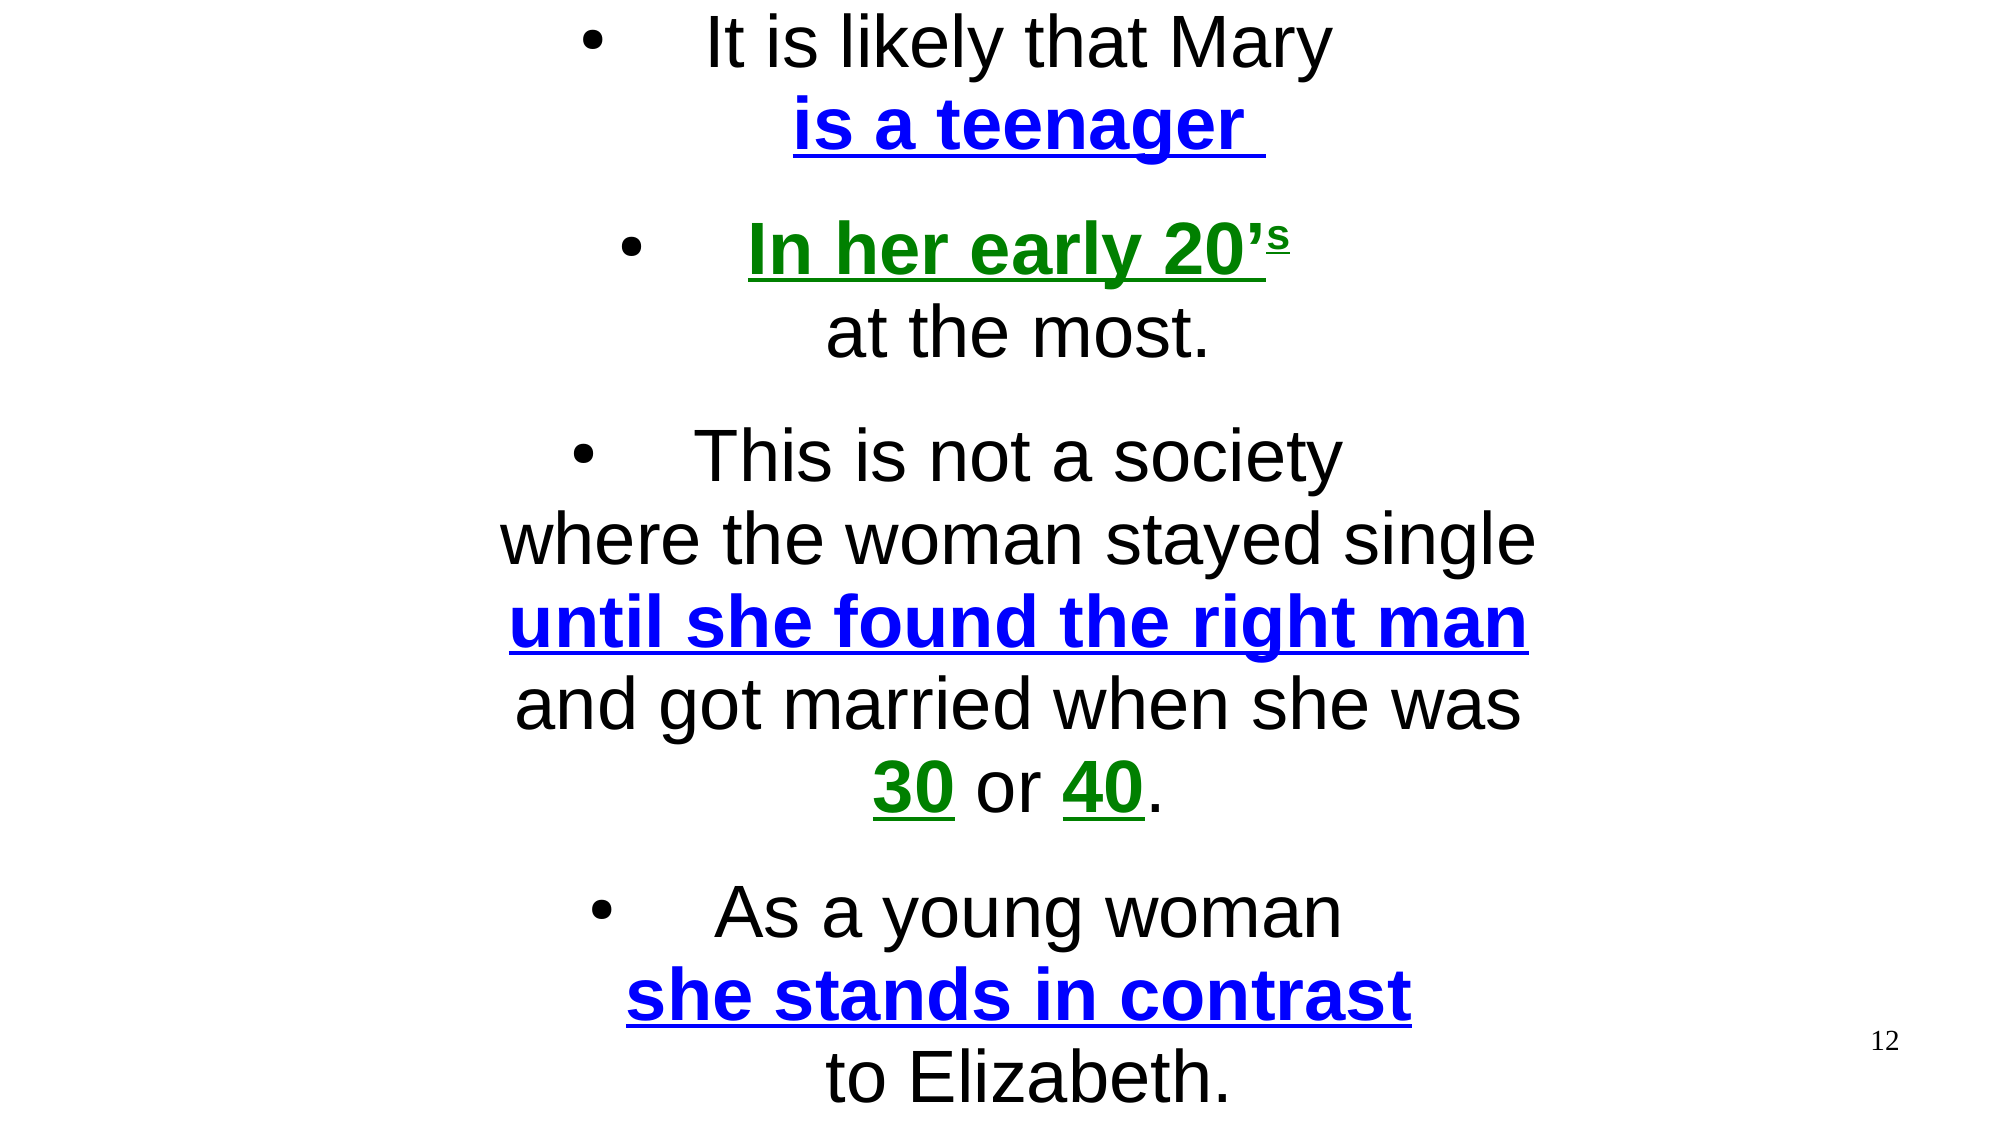

# It is likely that Mary is a teenager
In her early 20’s
at the most.
This is not a society
where the woman stayed single
until she found the right man
and got married when she was
30 or 40.
As a young woman
she stands in contrast
to Elizabeth.
12